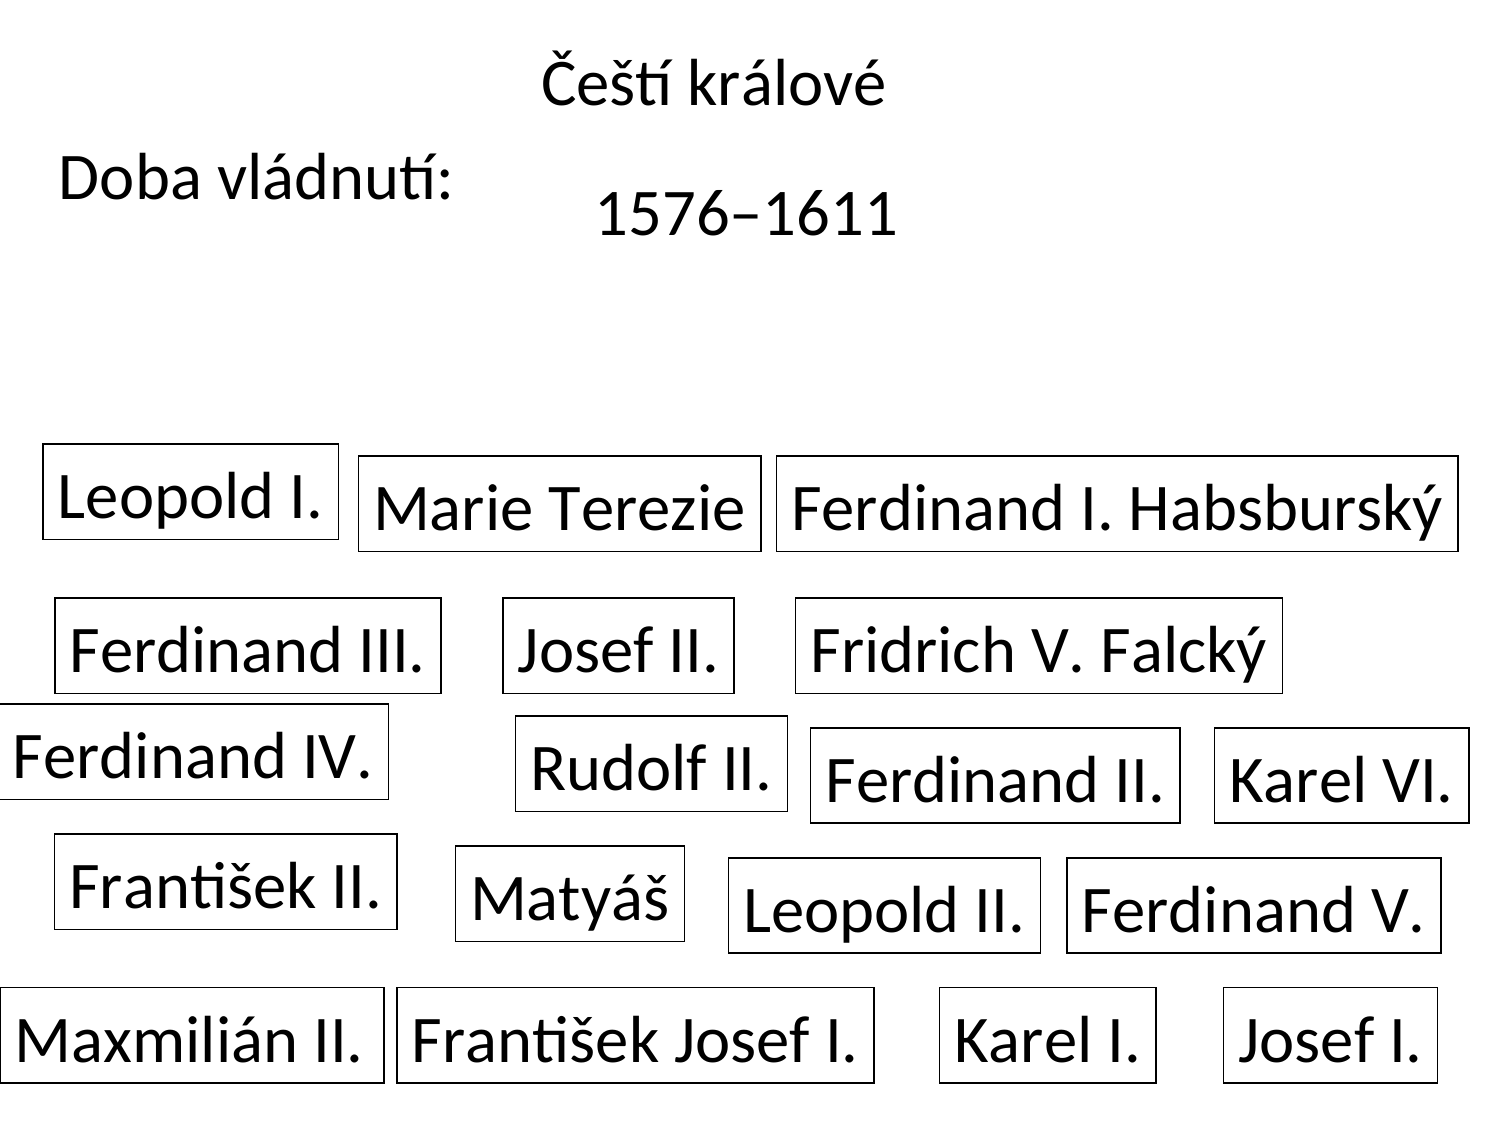

Čeští králové
Doba vládnutí:
 1576–1611
Leopold I.
Marie Terezie
Ferdinand I. Habsburský
Ferdinand III.
Josef II.
Fridrich V. Falcký
Ferdinand IV.
Rudolf II.
Ferdinand II.
Karel VI.
František II.
Matyáš
Leopold II.
Ferdinand V.
Maxmilián II.
František Josef I.
Karel I.
Josef I.